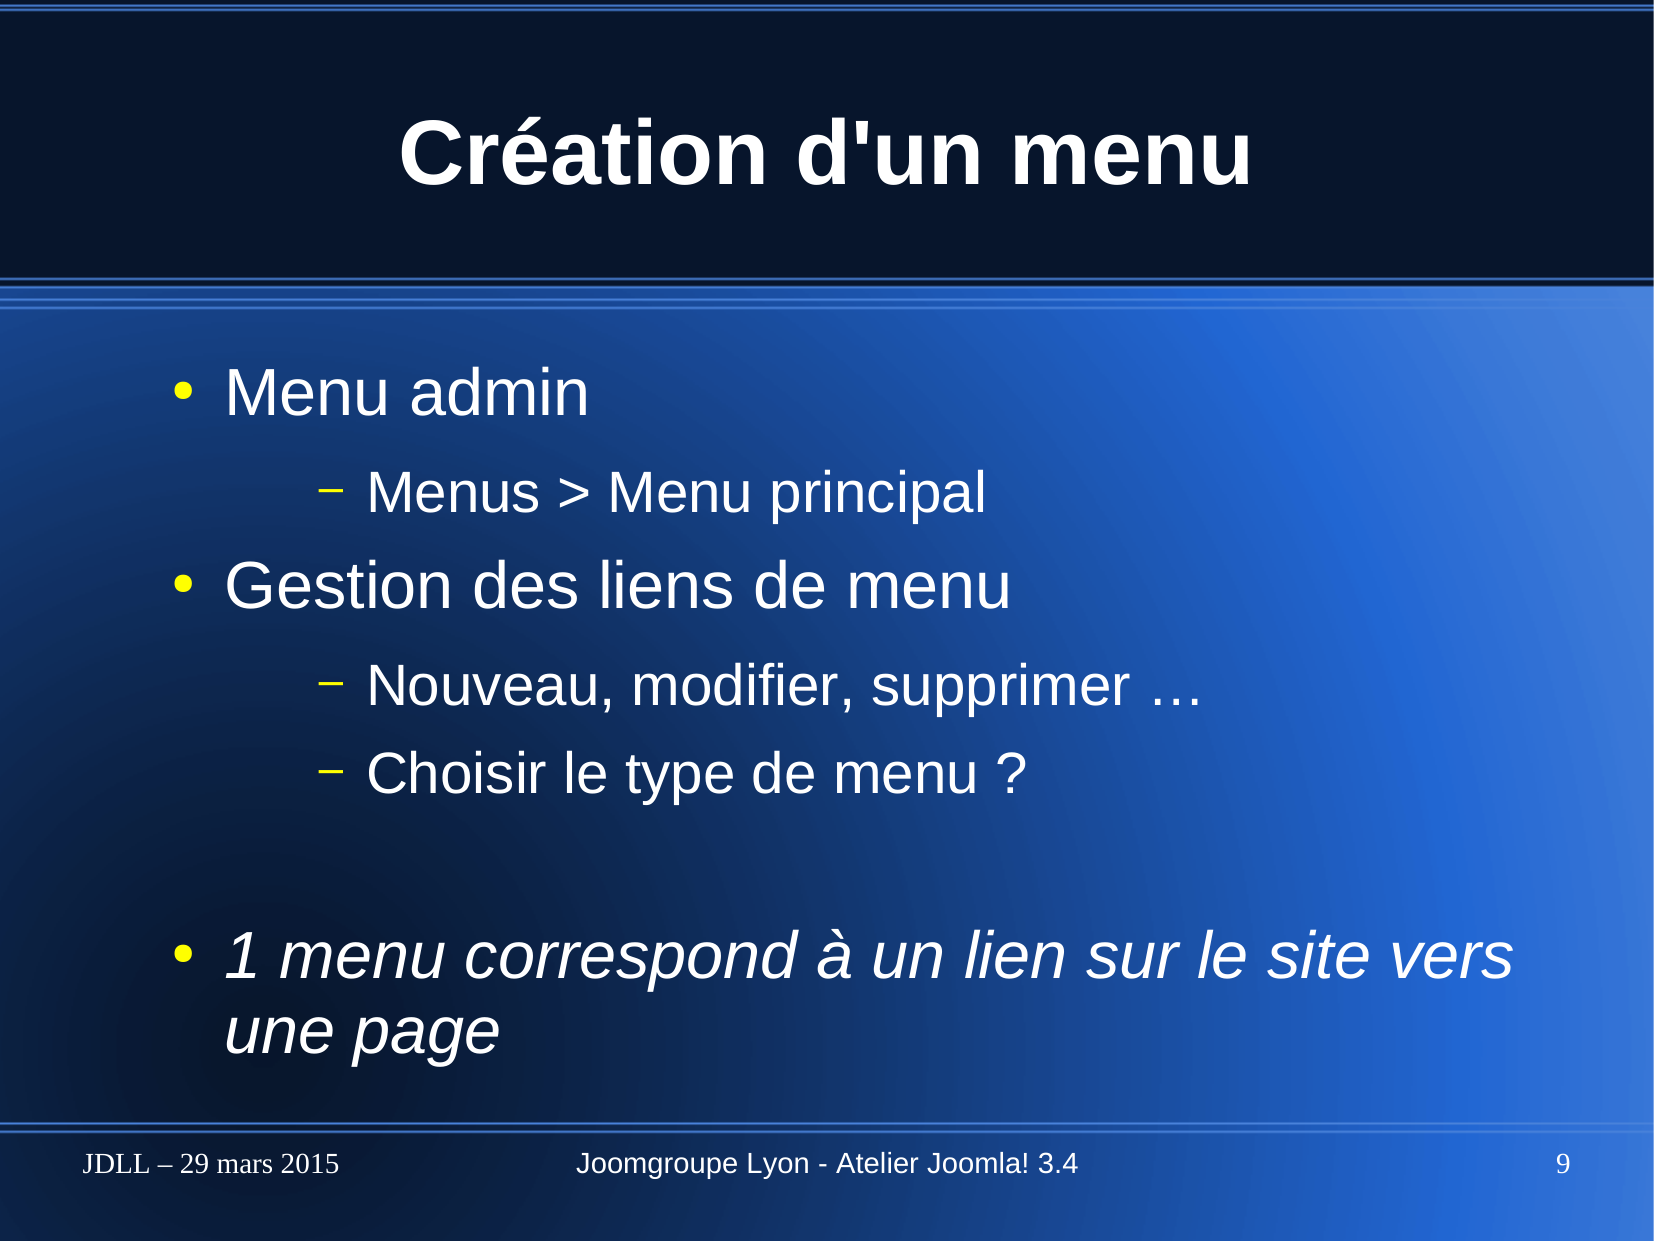

# Création d'un menu
Menu admin
Menus > Menu principal
Gestion des liens de menu
Nouveau, modifier, supprimer …
Choisir le type de menu ?
1 menu correspond à un lien sur le site vers une page
29/03/2015
Joomgroupe Lyon - Atelier Joomla! 3.4
9